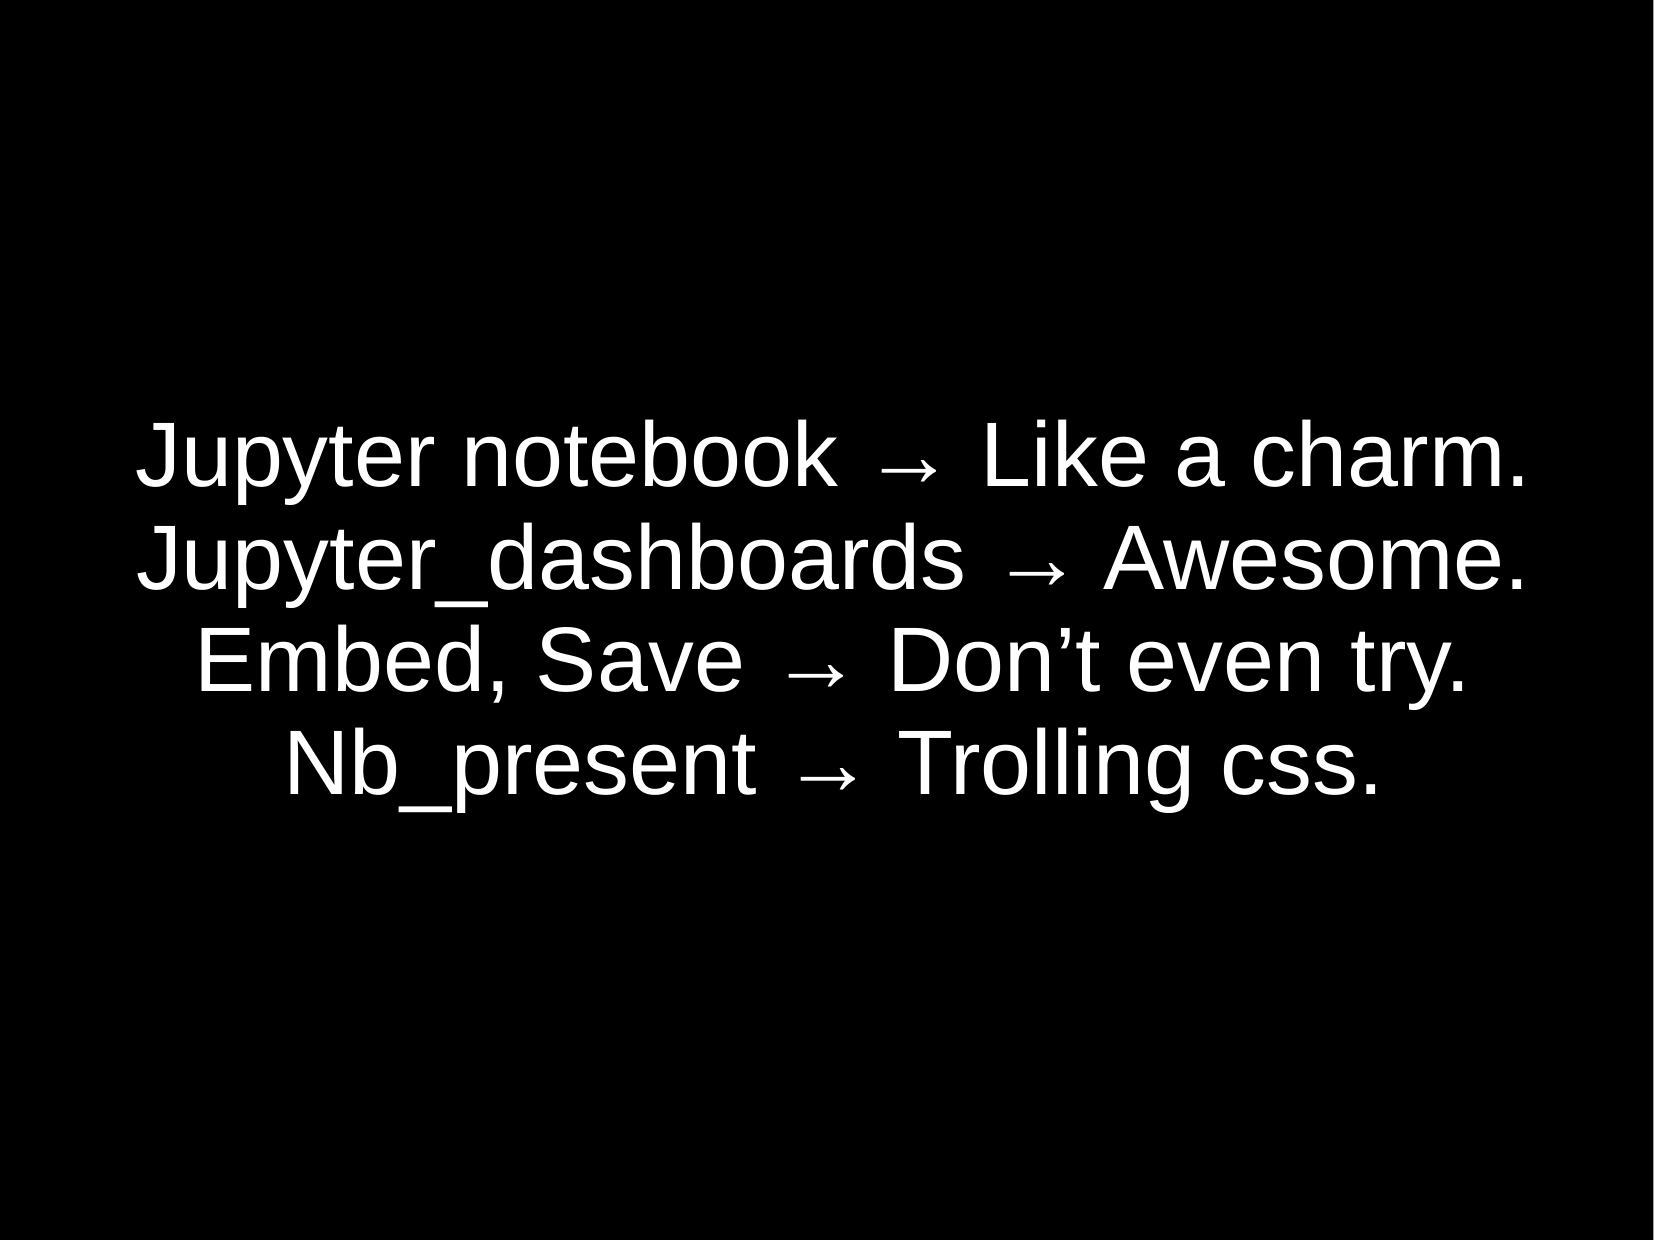

# Jupyter notebook → Like a charm.
Jupyter_dashboards → Awesome.
Embed, Save → Don’t even try.
Nb_present → Trolling css.